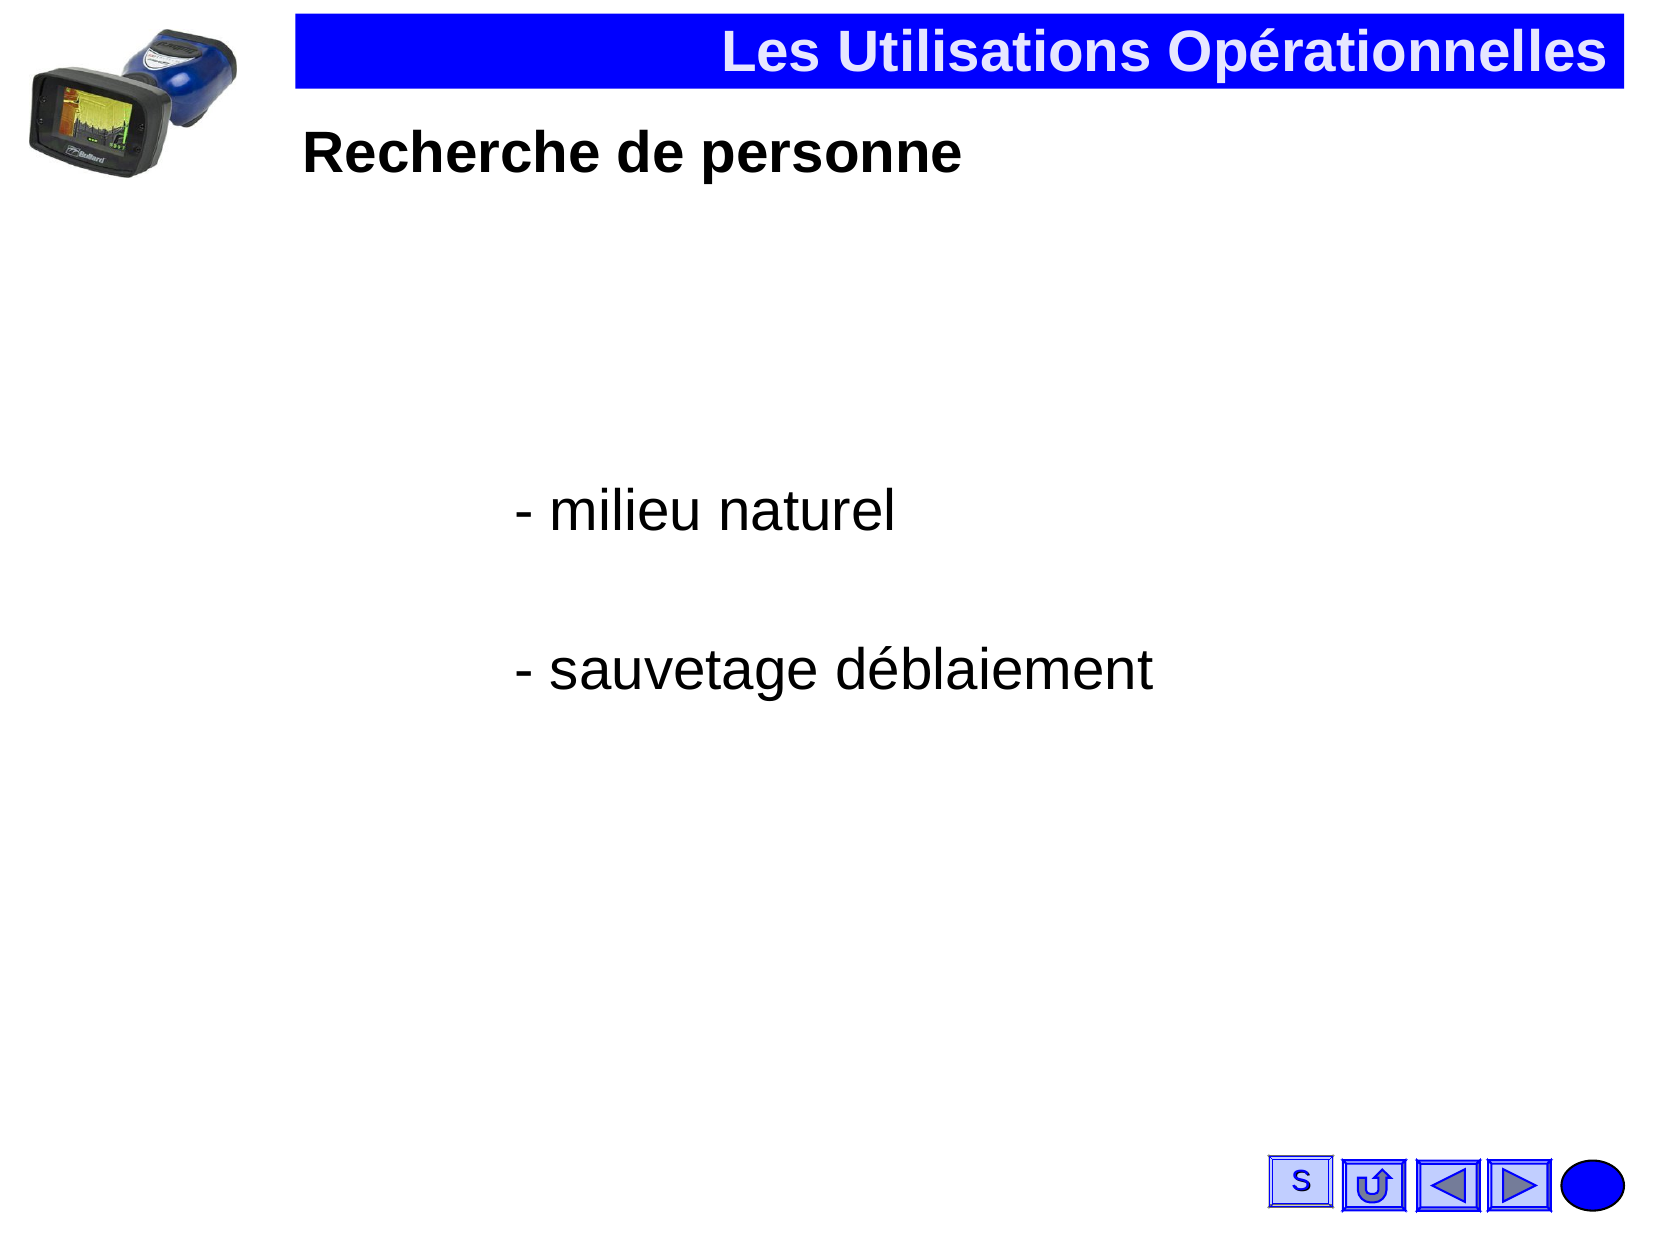

Les Utilisations Opérationnelles
Recherche de personne
# - milieu naturel
- sauvetage déblaiement